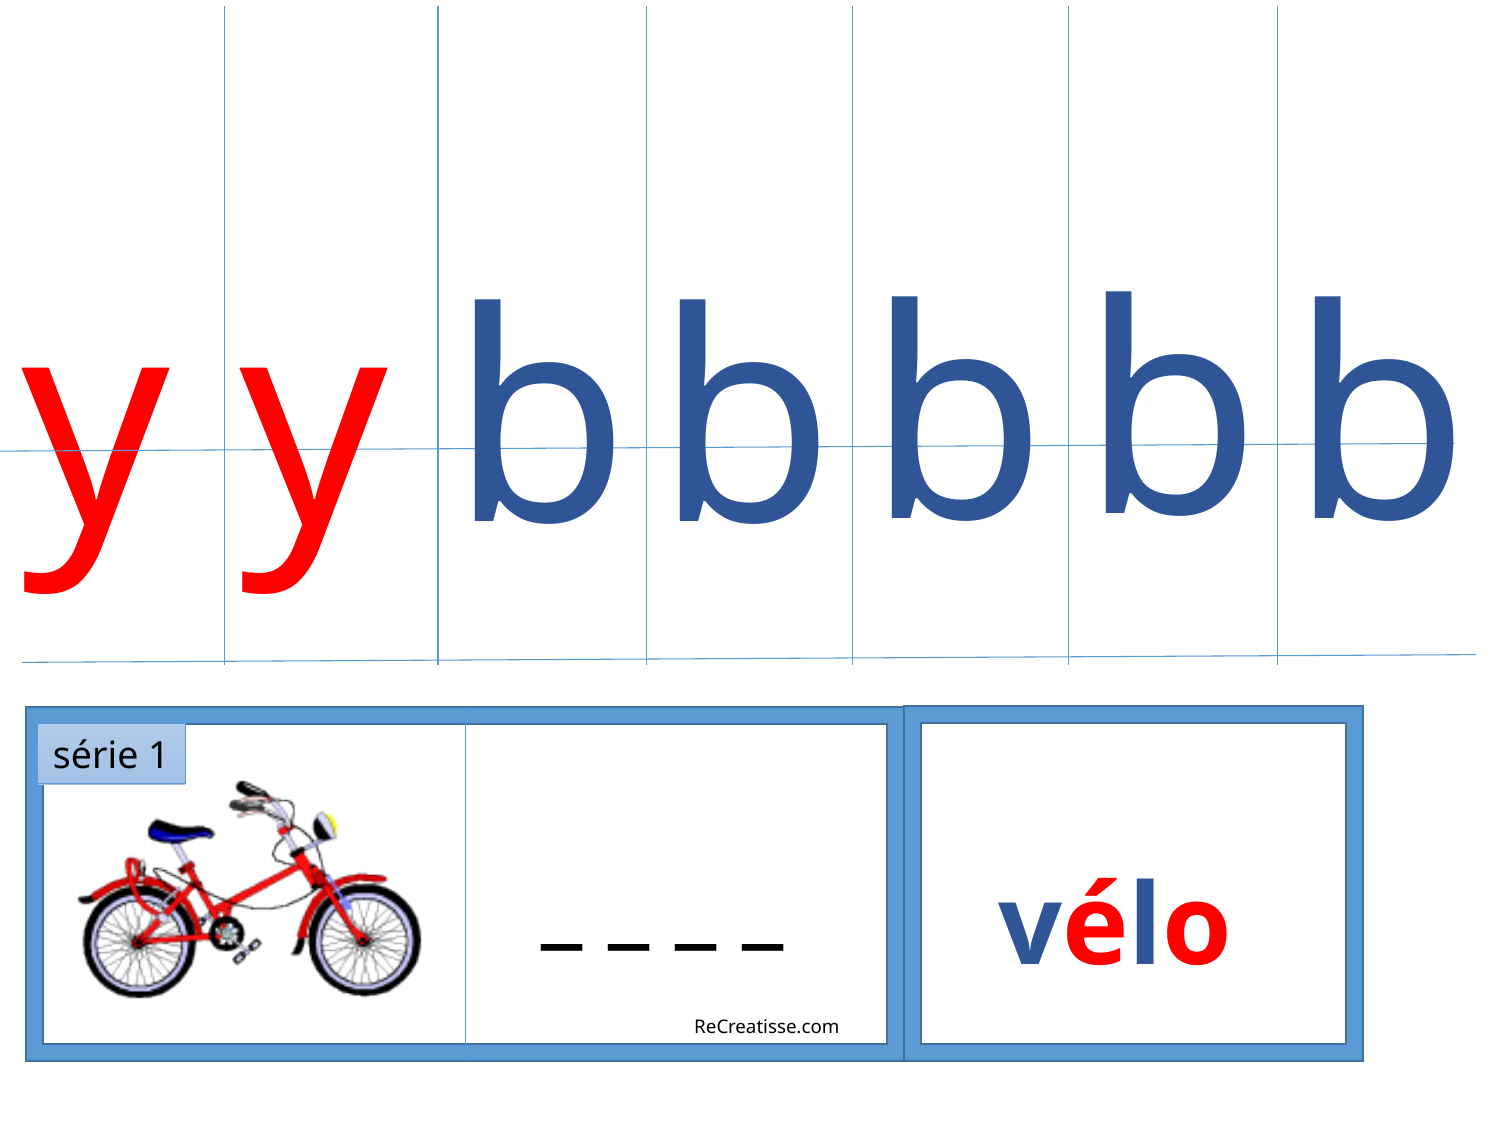

b
b
b
b
b
y
y
série 1
_ _ _ _
vélo
ReCreatisse.com